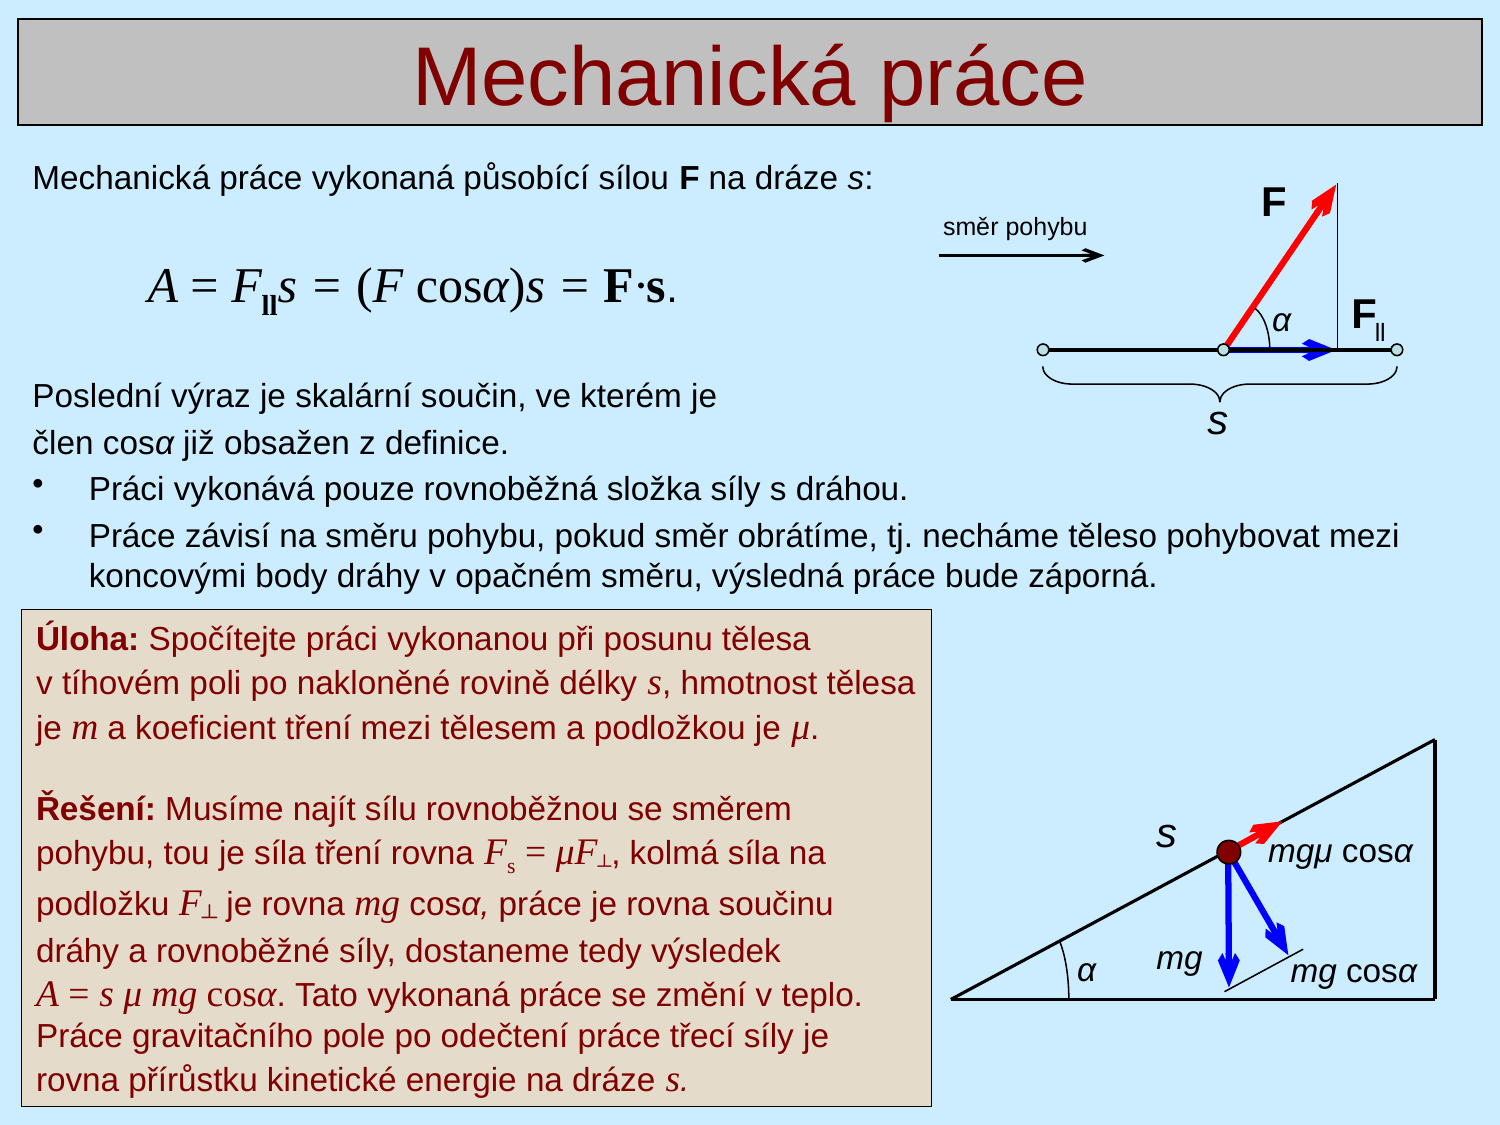

Mechanická práce
Mechanická práce vykonaná působící sílou F na dráze s:
 A = Flls = (F cosα)s = F∙s.
Poslední výraz je skalární součin, ve kterém je
člen cosα již obsažen z definice.
Práci vykonává pouze rovnoběžná složka síly s dráhou.
Práce závisí na směru pohybu, pokud směr obrátíme, tj. necháme těleso pohybovat mezi koncovými body dráhy v opačném směru, výsledná práce bude záporná.
F
směr pohybu
F
α
ll
s
Úloha: Spočítejte práci vykonanou při posunu tělesa v tíhovém poli po nakloněné rovině délky s, hmotnost tělesa je m a koeficient tření mezi tělesem a podložkou je μ.
Řešení: Musíme najít sílu rovnoběžnou se směrem pohybu, tou je síla tření rovna Fs = μF┴, kolmá síla na podložku F┴ je rovna mg cosα, práce je rovna součinu dráhy a rovnoběžné síly, dostaneme tedy výsledek
A = s μ mg cosα. Tato vykonaná práce se změní v teplo. Práce gravitačního pole po odečtení práce třecí síly je rovna přírůstku kinetické energie na dráze s.
s
mgμ cosα
mg
α
mg cosα